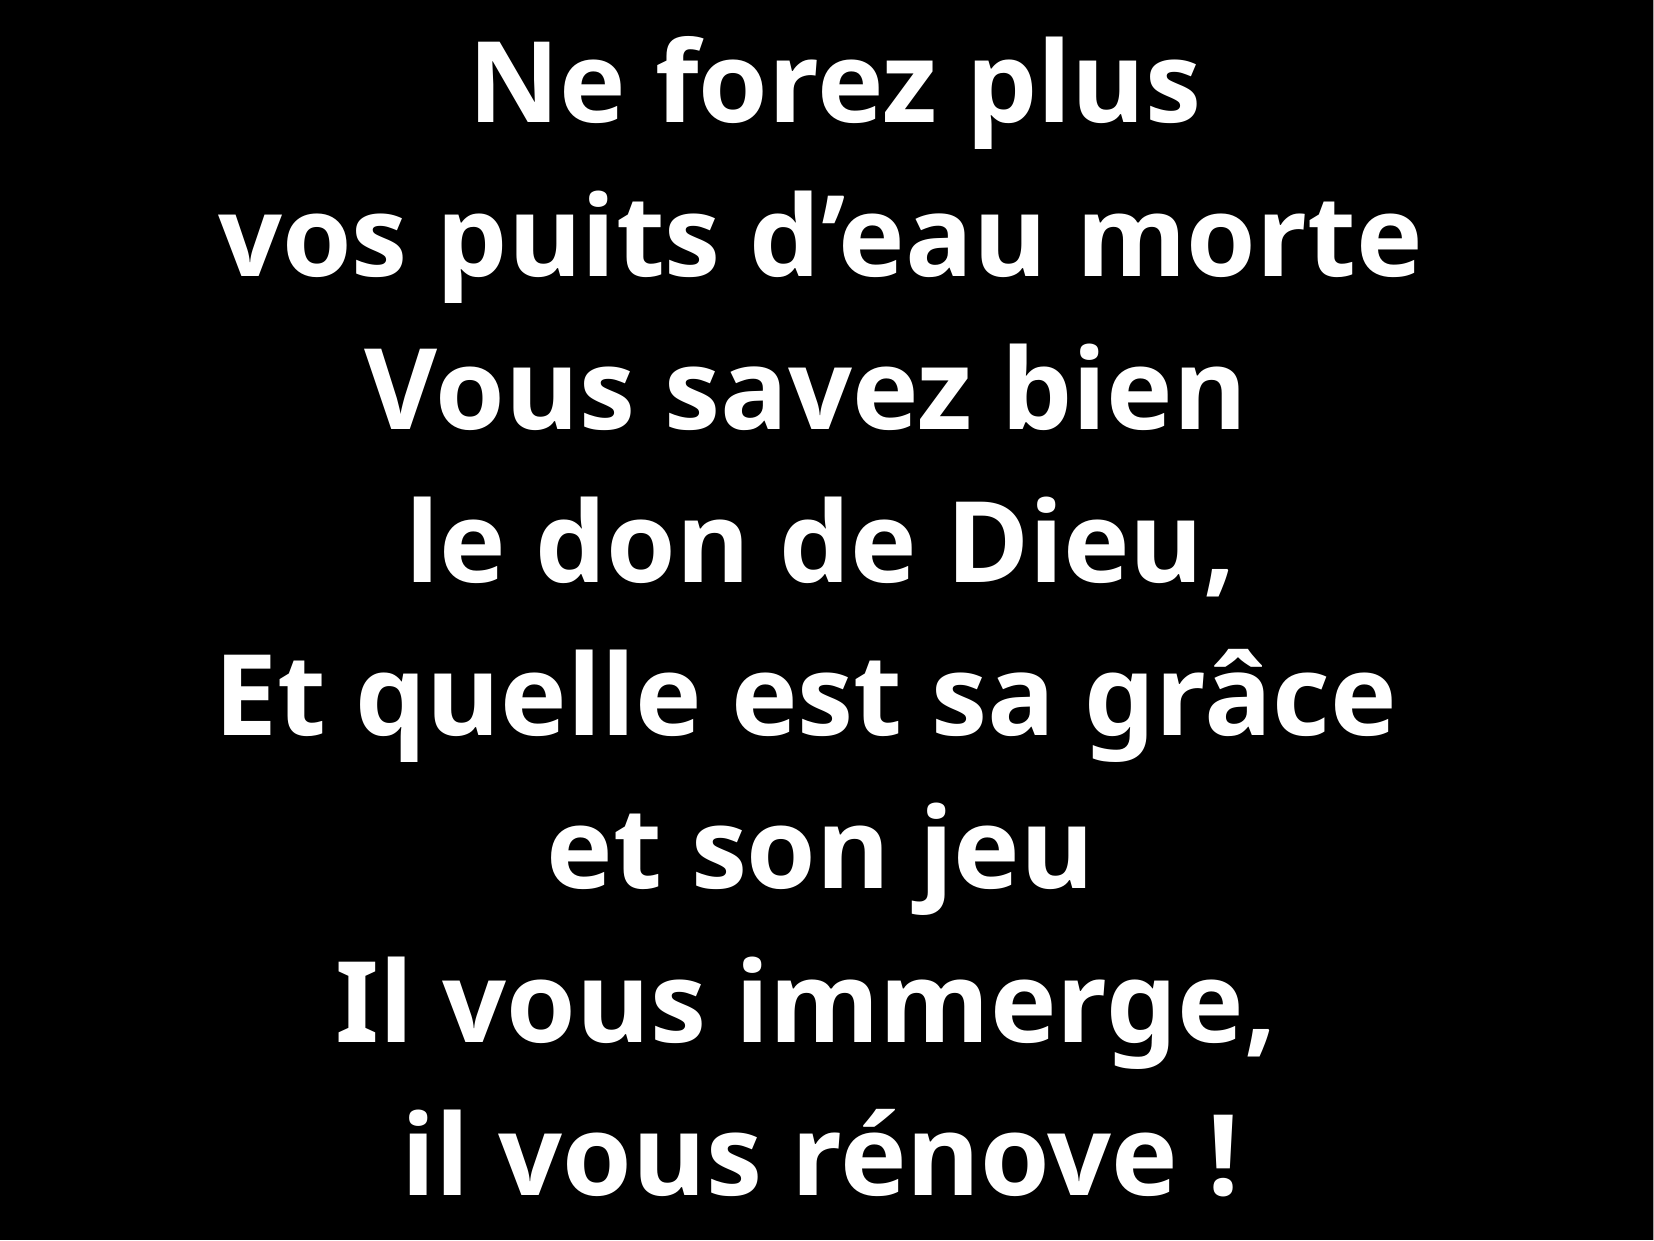

# Ne forez plus
vos puits d’eau morte
Vous savez bien
le don de Dieu,
Et quelle est sa grâce
et son jeu
Il vous immerge,
il vous rénove !